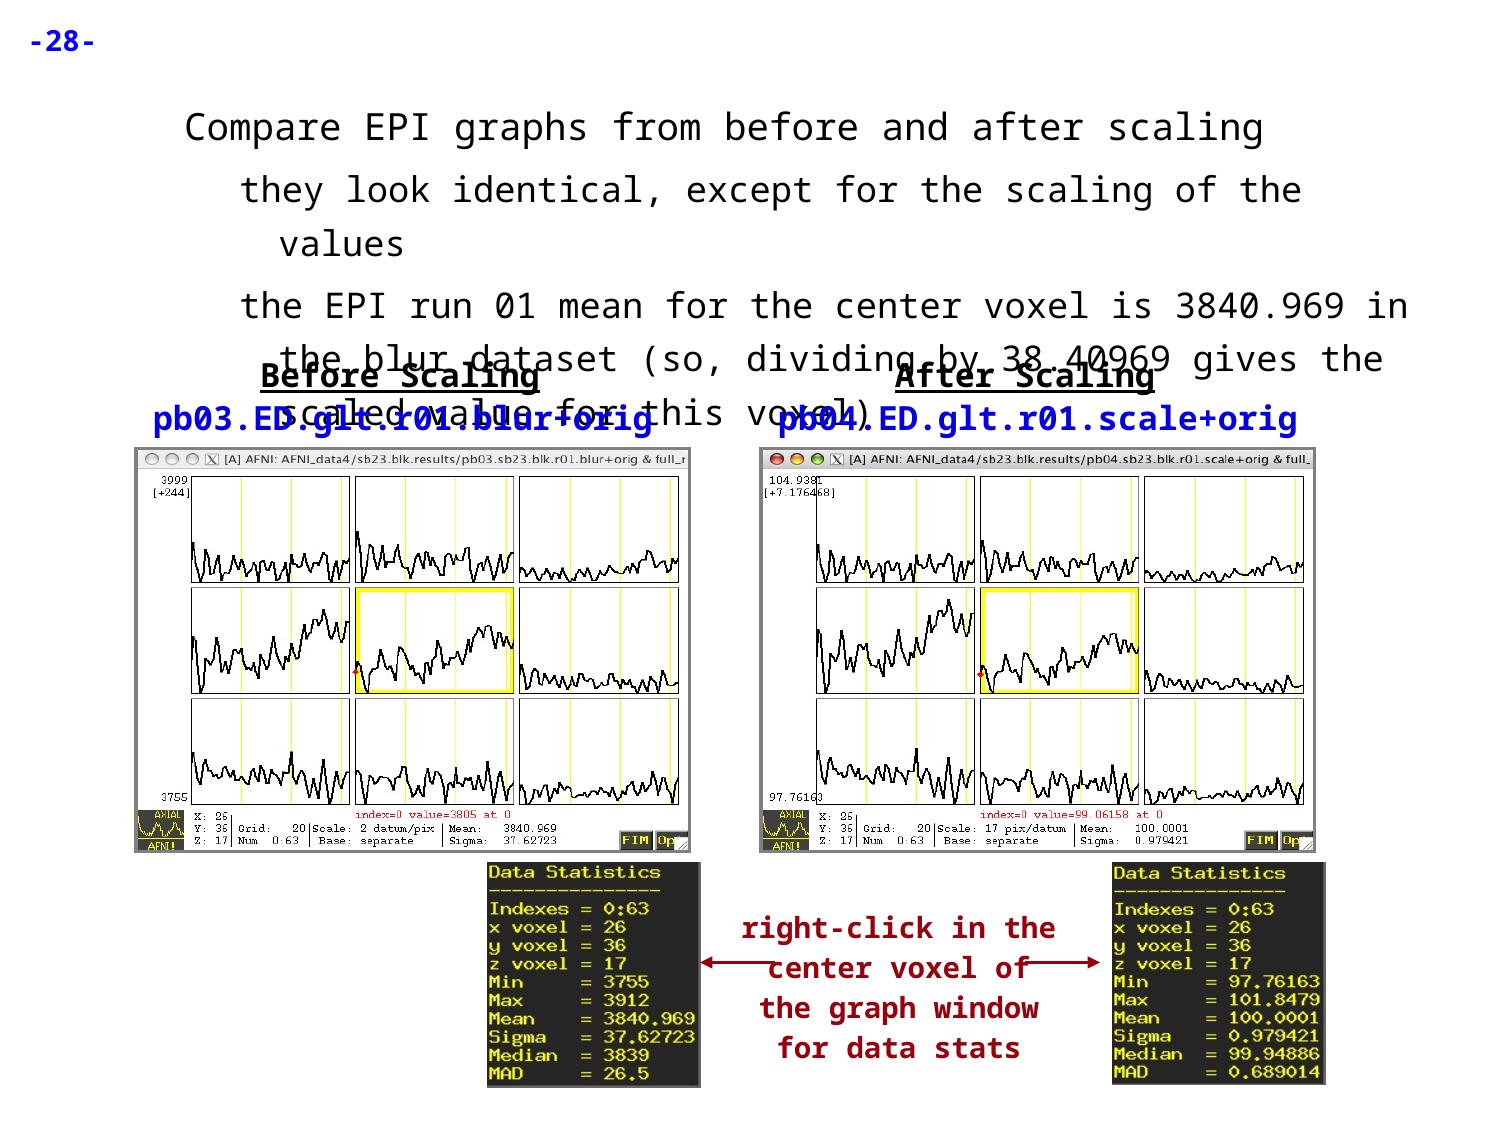

# Compare EPI graphs from before and after scaling
they look identical, except for the scaling of the values
the EPI run 01 mean for the center voxel is 3840.969 in the blur dataset (so, dividing by 38.40969 gives the scaled value for this voxel)
Before Scaling
After Scaling
pb03.ED.glt.r01.blur+orig
pb04.ED.glt.r01.scale+orig
right-click in the
center voxel of
the graph window for data stats